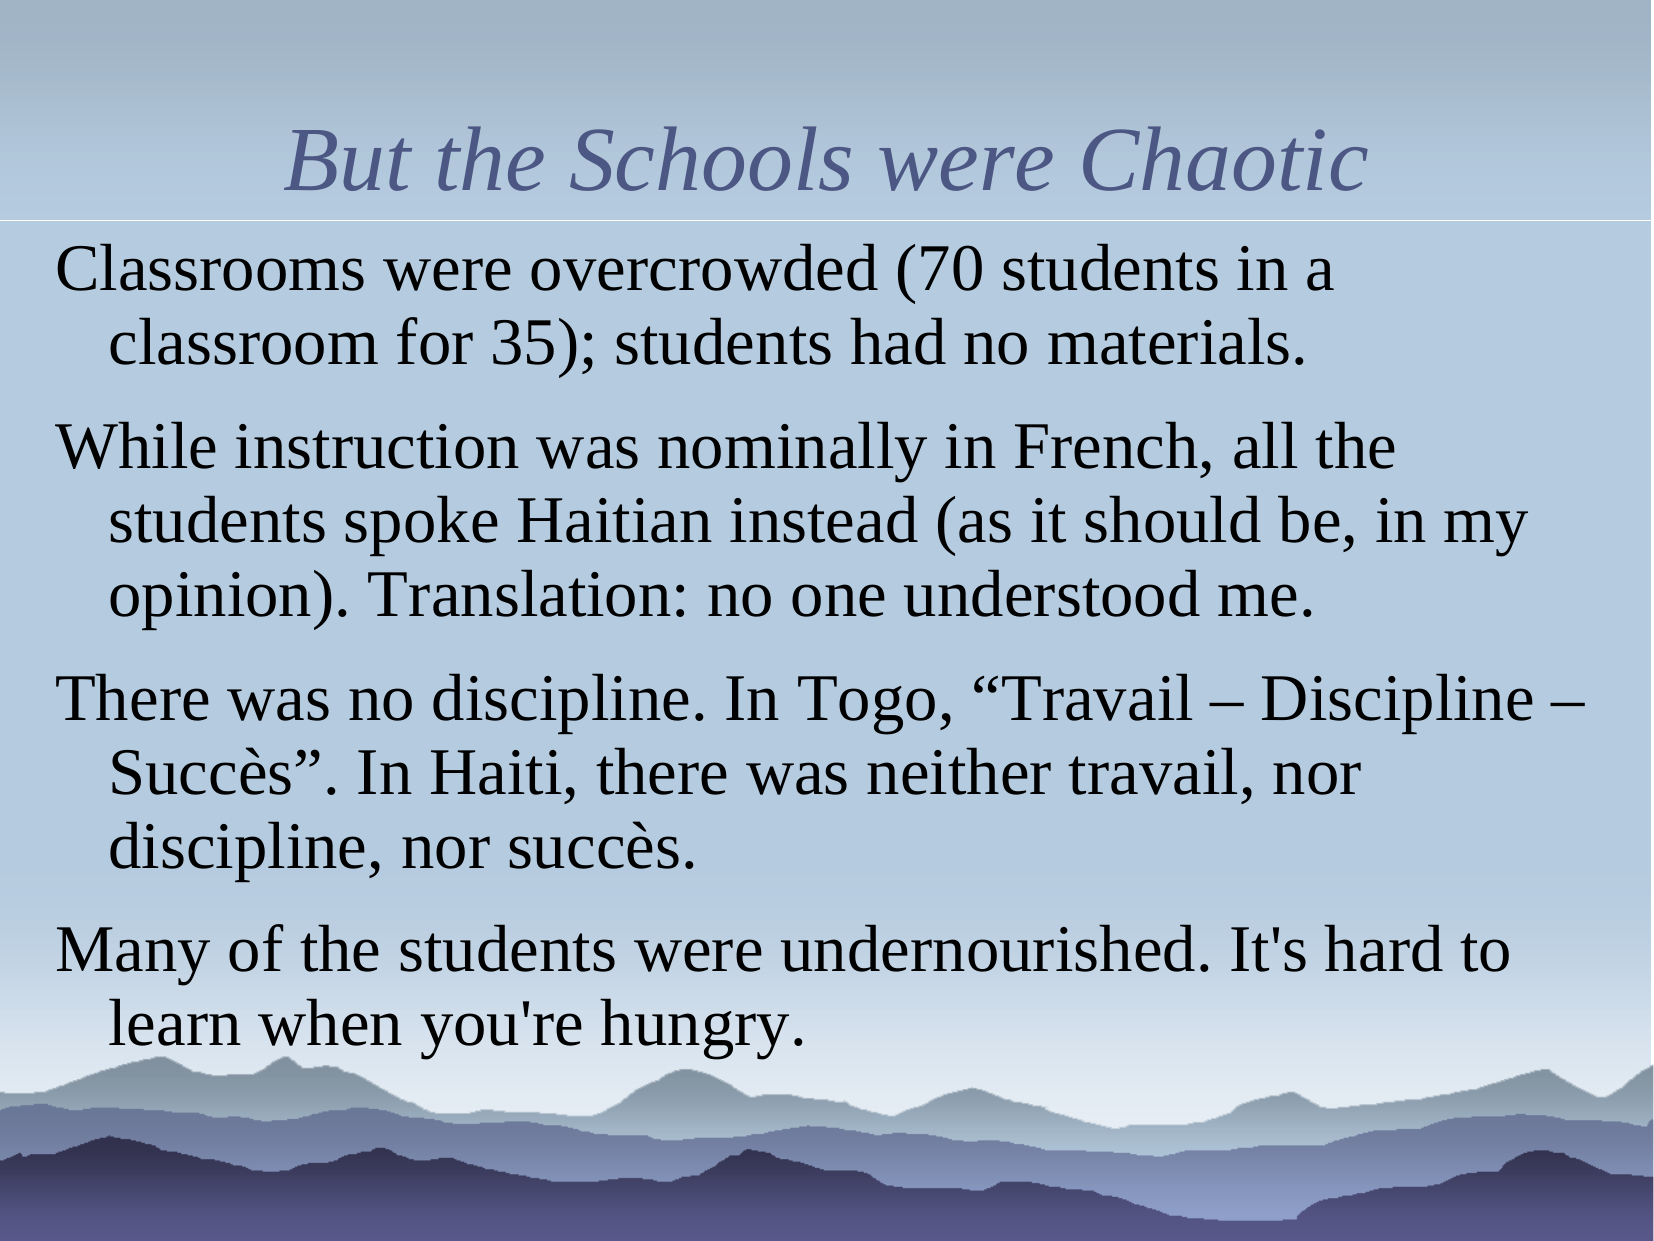

# But the Schools were Chaotic
Classrooms were overcrowded (70 students in a classroom for 35); students had no materials.
While instruction was nominally in French, all the students spoke Haitian instead (as it should be, in my opinion). Translation: no one understood me.
There was no discipline. In Togo, “Travail – Discipline – Succès”. In Haiti, there was neither travail, nor discipline, nor succès.
Many of the students were undernourished. It's hard to learn when you're hungry.